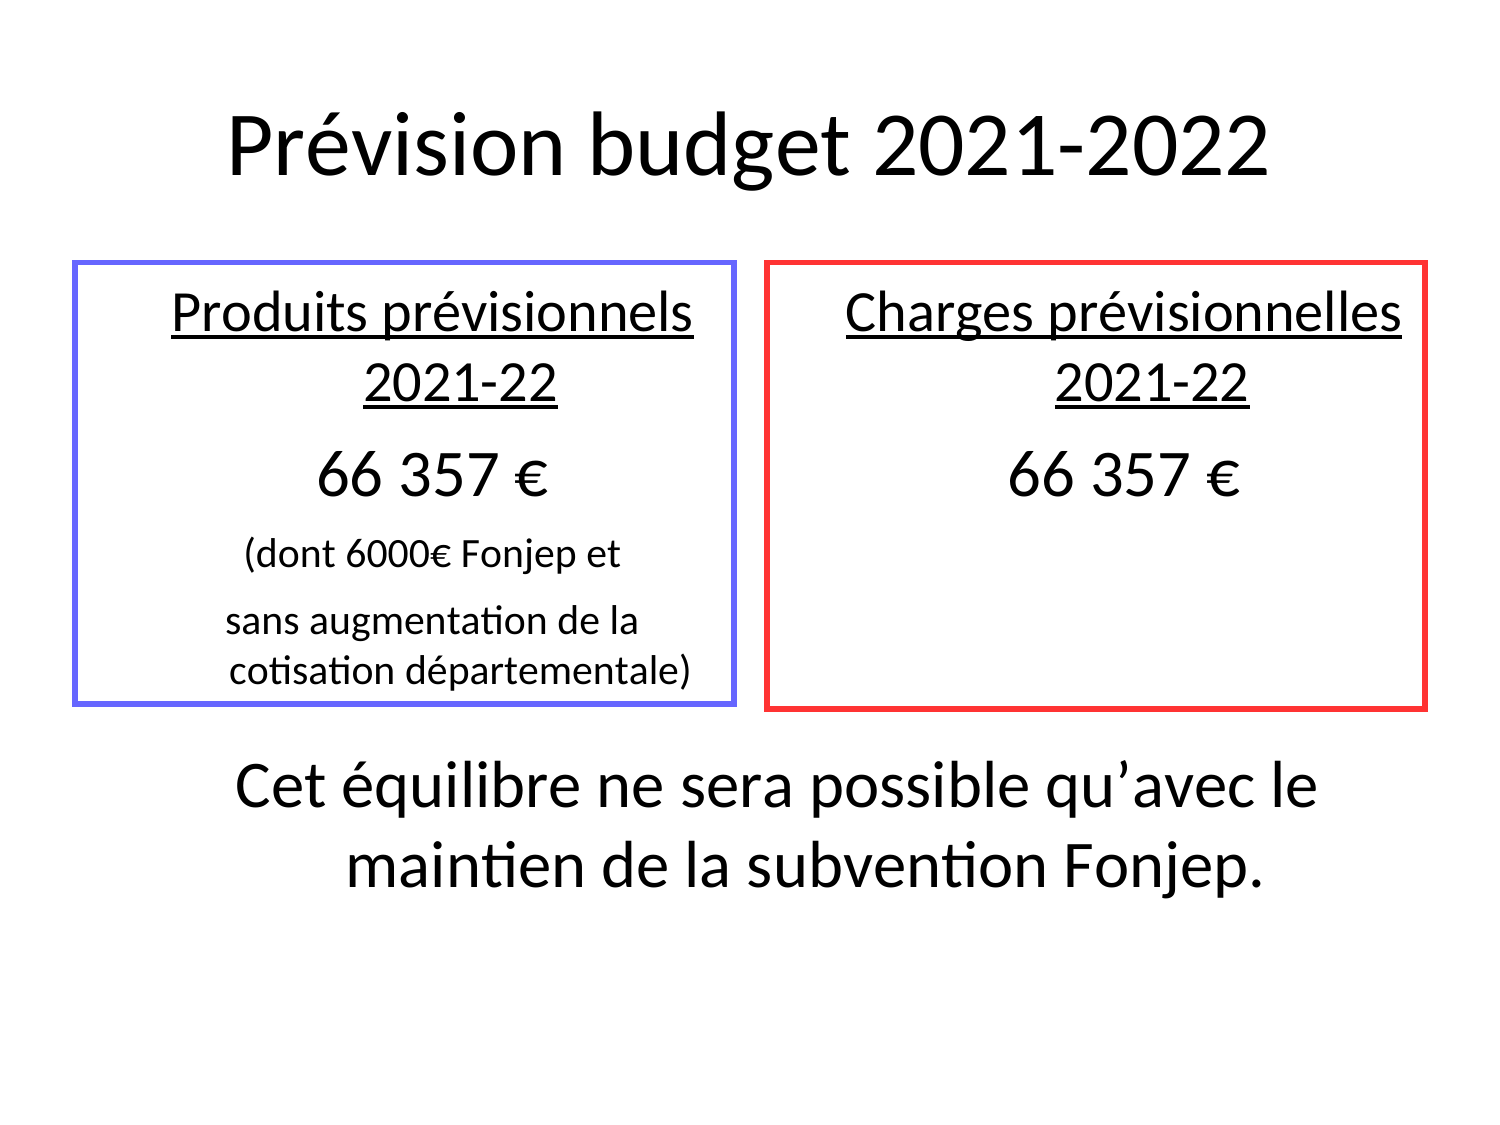

# Prévision budget 2021-2022
Produits prévisionnels 2021-22
66 357 €
(dont 6000€ Fonjep et
sans augmentation de la cotisation départementale)
Charges prévisionnelles 2021-22
66 357 €
Cet équilibre ne sera possible qu’avec le maintien de la subvention Fonjep.